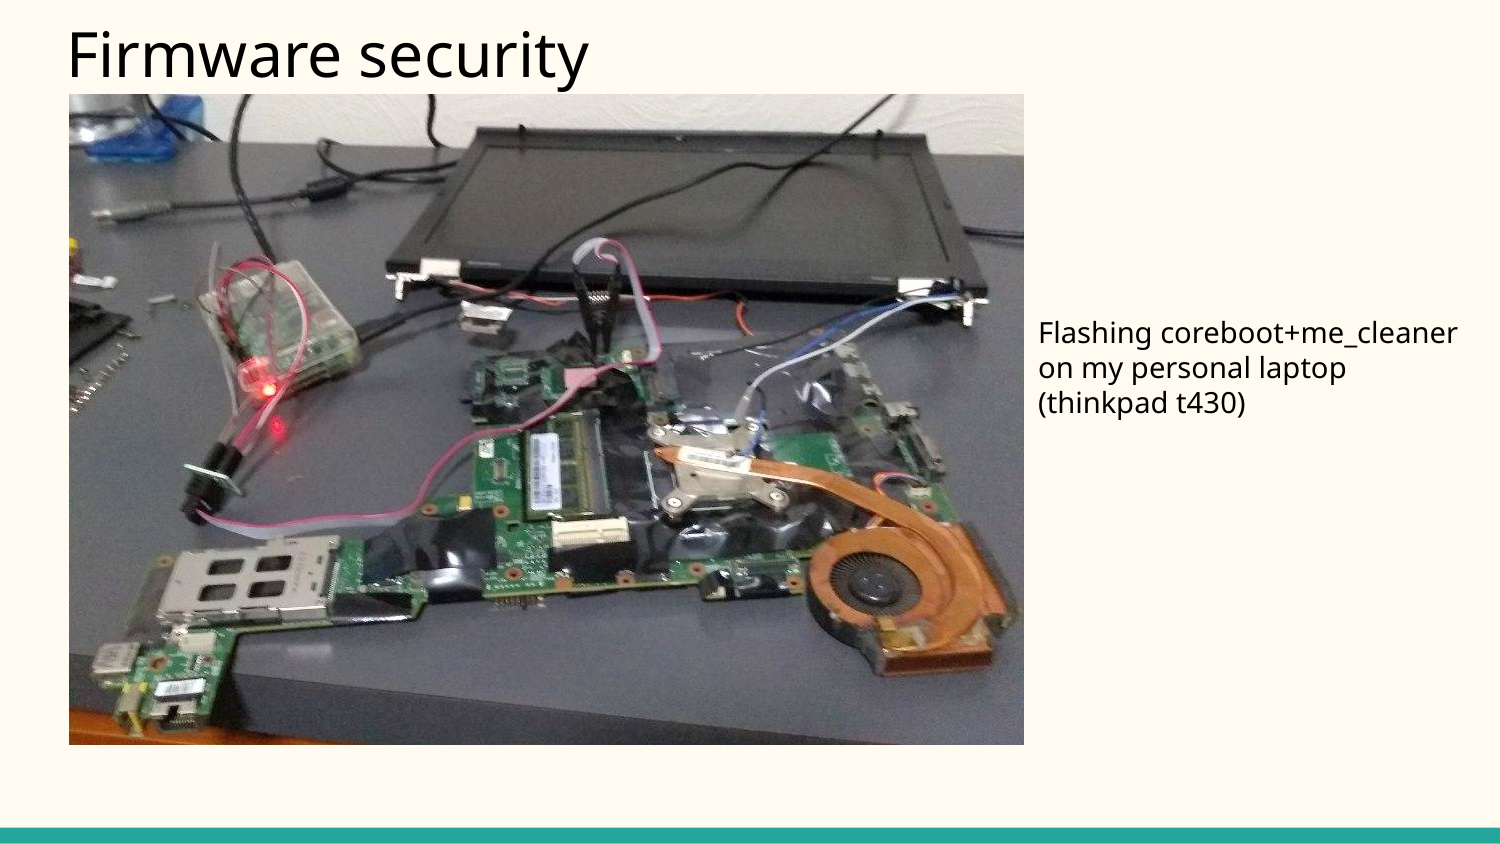

# Firmware security
Flashing coreboot+me_cleaner on my personal laptop (thinkpad t430)